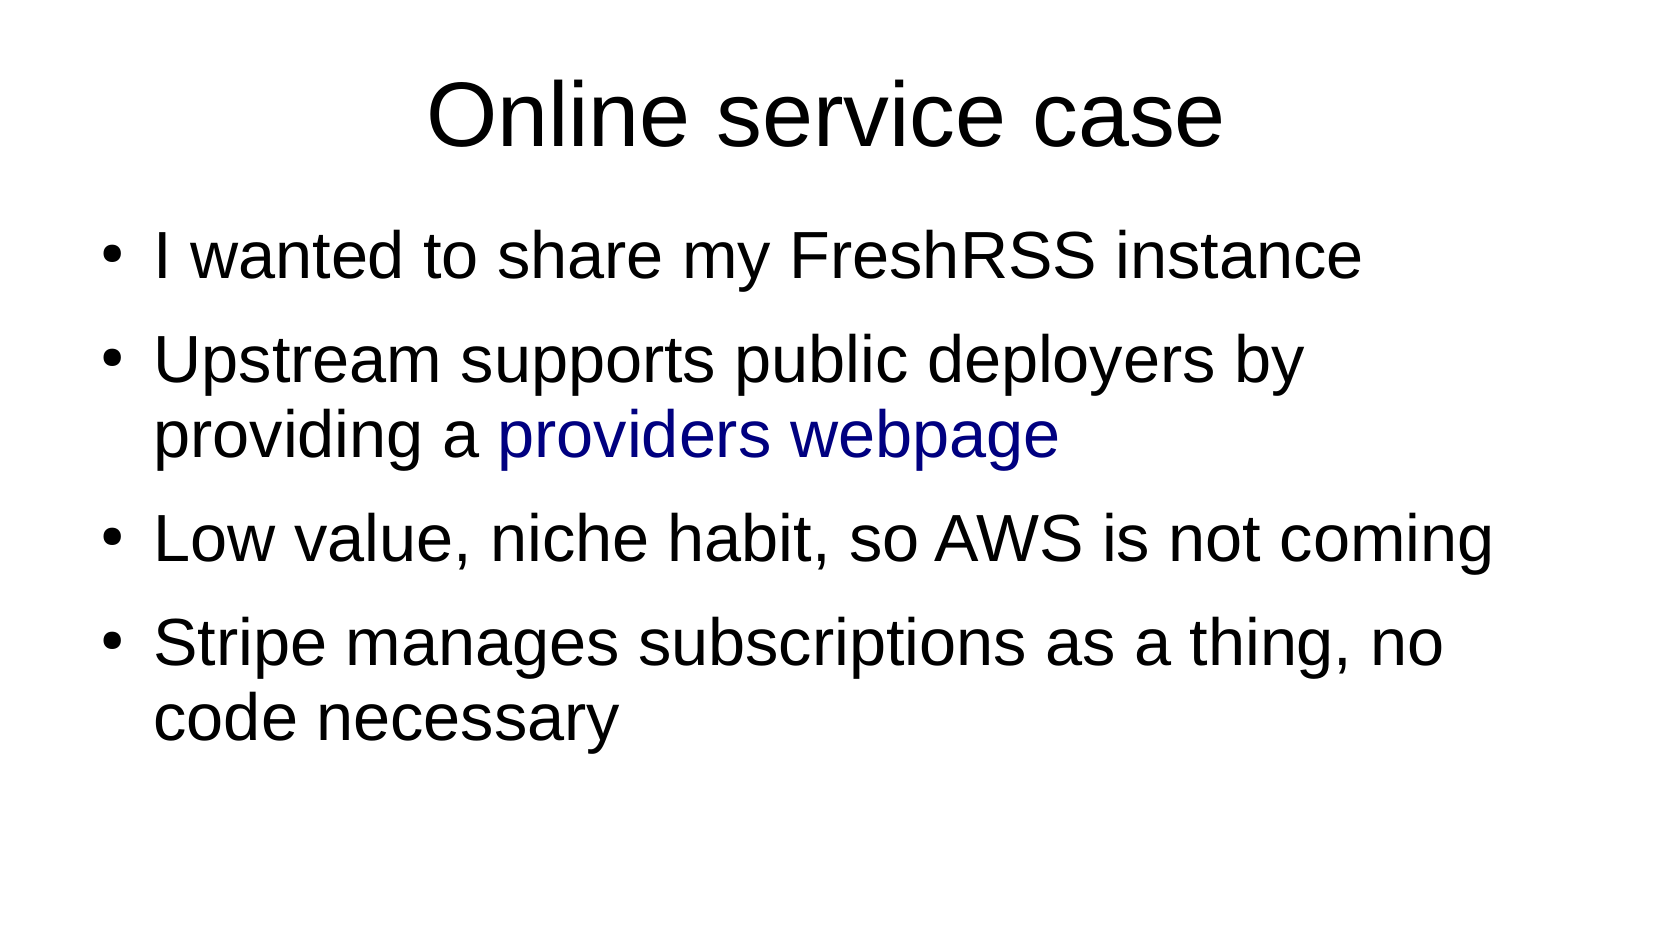

# Online service case
I wanted to share my FreshRSS instance
Upstream supports public deployers by providing a providers webpage
Low value, niche habit, so AWS is not coming
Stripe manages subscriptions as a thing, no code necessary